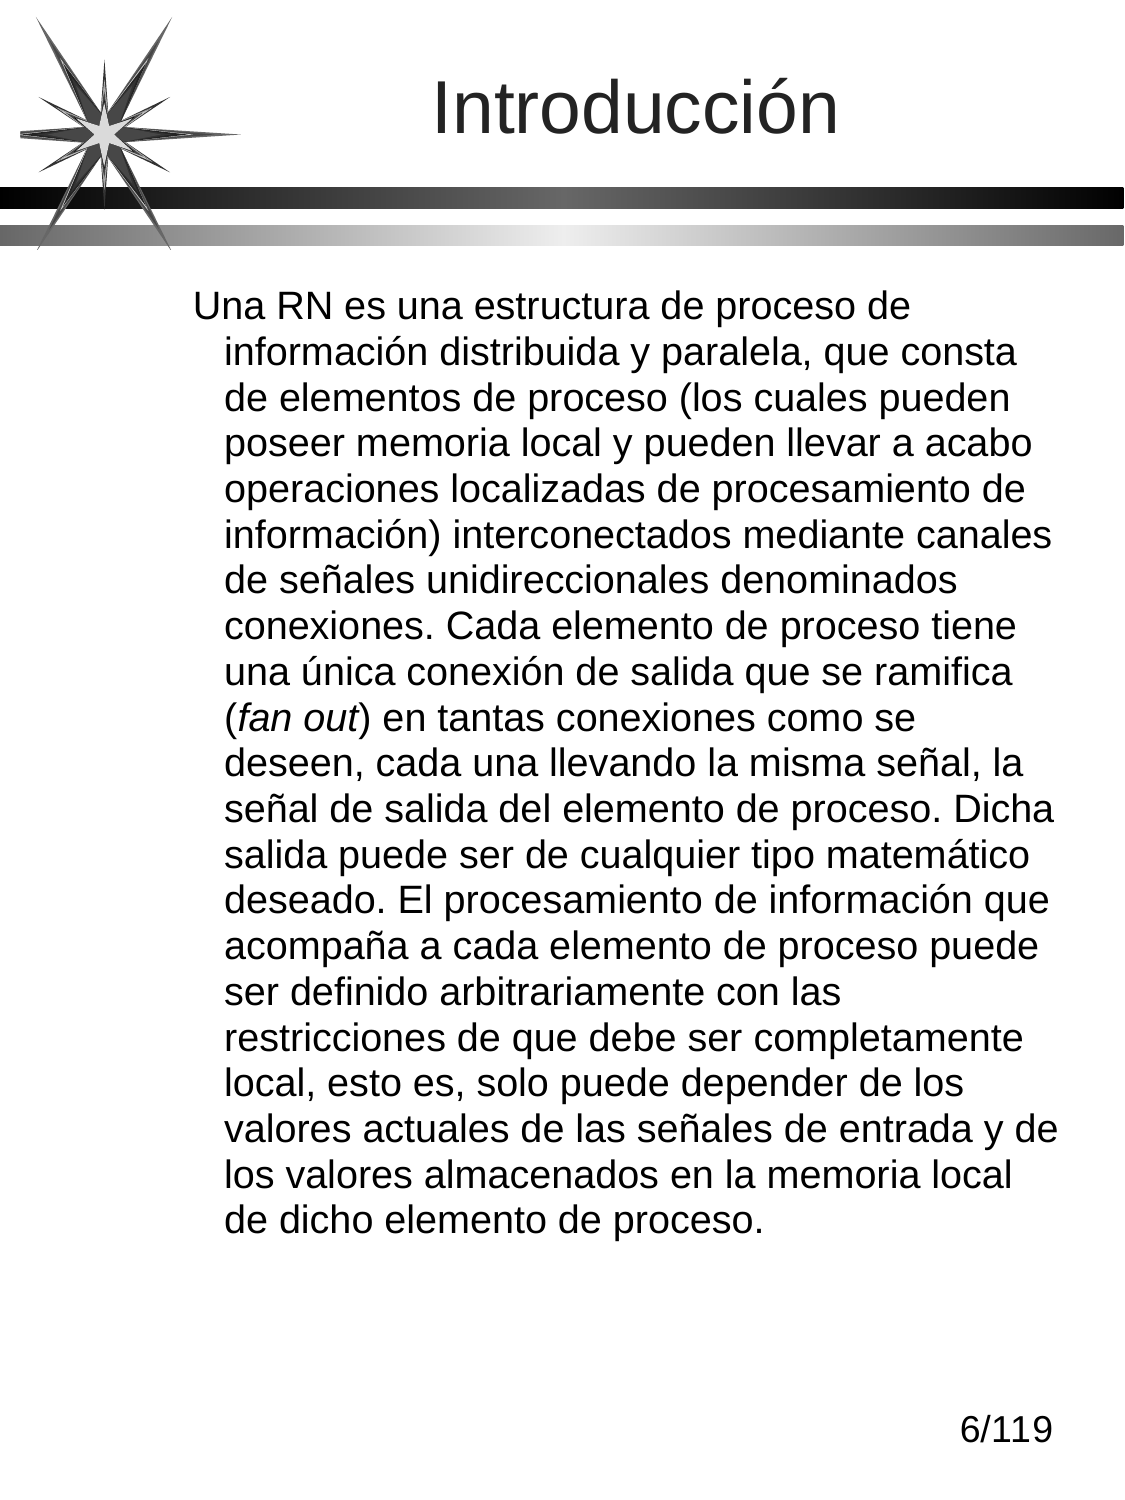

# Introducción
Una RN es una estructura de proceso de información distribuida y paralela, que consta de elementos de proceso (los cuales pueden poseer memoria local y pueden llevar a acabo operaciones localizadas de procesamiento de información) interconectados mediante canales de señales unidireccionales denominados conexiones. Cada elemento de proceso tiene una única conexión de salida que se ramifica (fan out) en tantas conexiones como se deseen, cada una llevando la misma señal, la señal de salida del elemento de proceso. Dicha salida puede ser de cualquier tipo matemático deseado. El procesamiento de información que acompaña a cada elemento de proceso puede ser definido arbitrariamente con las restricciones de que debe ser completamente local, esto es, solo puede depender de los valores actuales de las señales de entrada y de los valores almacenados en la memoria local de dicho elemento de proceso.